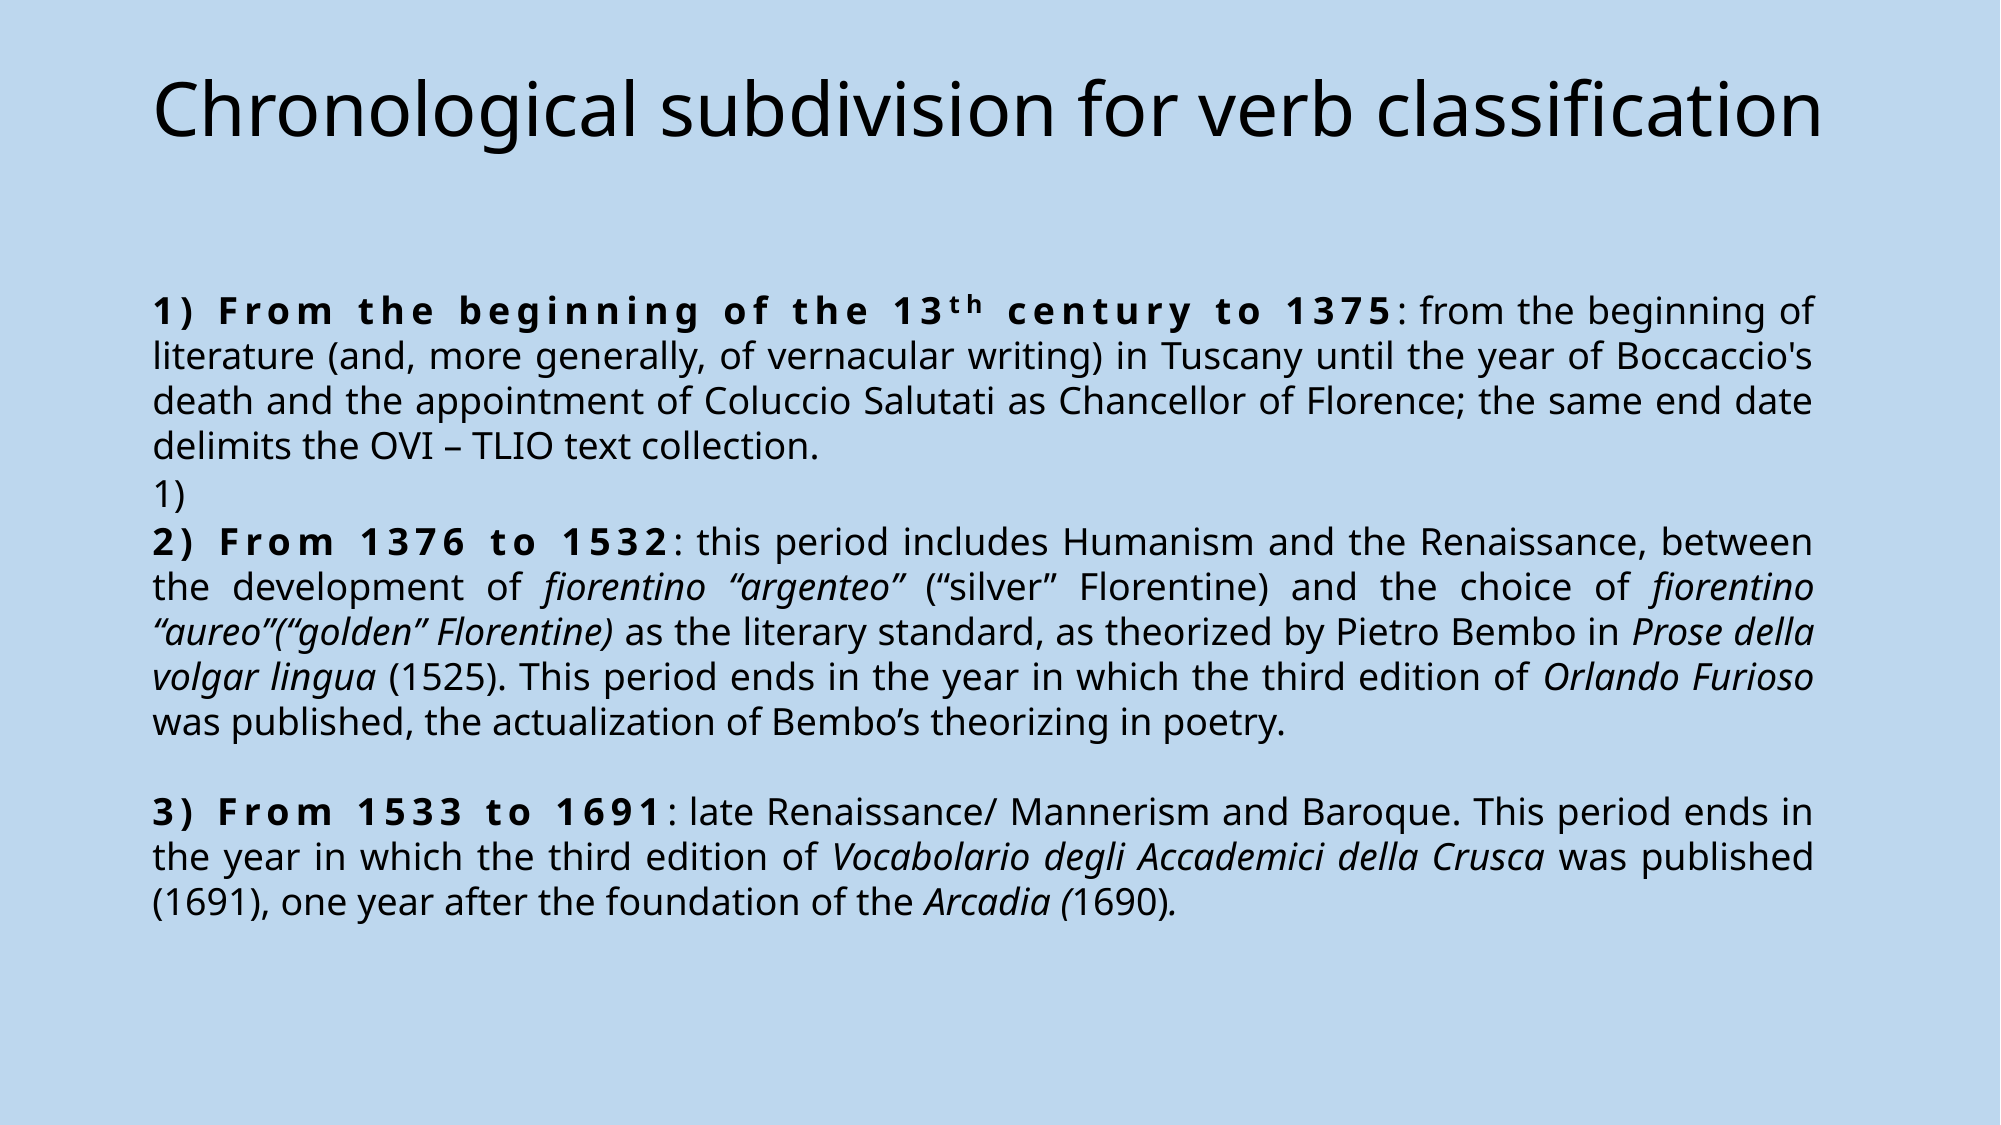

Chronological subdivision for verb classification
1) From the beginning of the 13th century to 1375: from the beginning of literature (and, more generally, of vernacular writing) in Tuscany until the year of Boccaccio's death and the appointment of Coluccio Salutati as Chancellor of Florence; the same end date delimits the OVI – TLIO text collection.
2) From 1376 to 1532: this period includes Humanism and the Renaissance, between the development of fiorentino “argenteo” (“silver” Florentine) and the choice of fiorentino “aureo”(“golden” Florentine) as the literary standard, as theorized by Pietro Bembo in Prose della volgar lingua (1525). This period ends in the year in which the third edition of Orlando Furioso was published, the actualization of Bembo’s theorizing in poetry.
3) From 1533 to 1691: late Renaissance/ Mannerism and Baroque. This period ends in the year in which the third edition of Vocabolario degli Accademici della Crusca was published (1691), one year after the foundation of the Arcadia (1690).